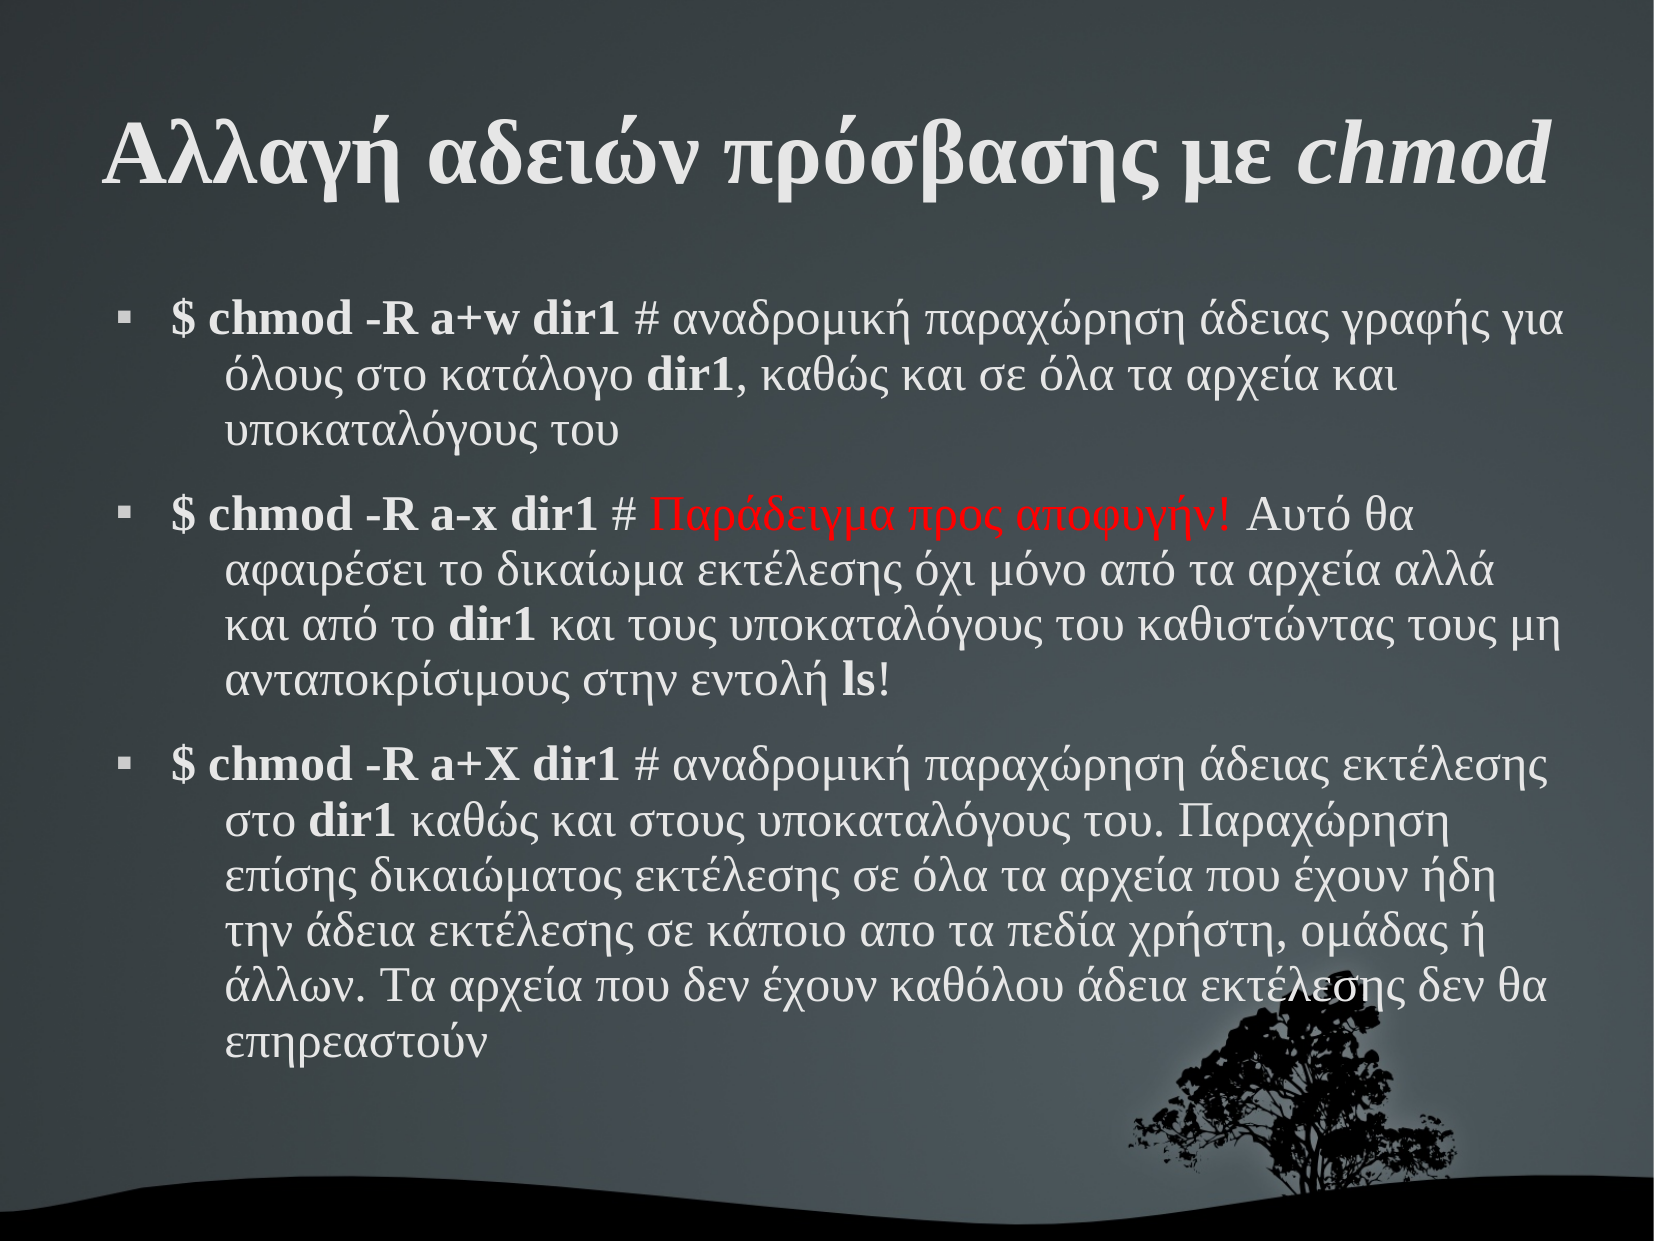

Αλλαγή αδειών πρόσβασης με chmod
# $ chmod -R a+w dir1 # αναδρομική παραχώρηση άδειας γραφής για όλους στο κατάλογο dir1, καθώς και σε όλα τα αρχεία και υποκαταλόγους του
$ chmod -R a-x dir1 # Παράδειγμα προς αποφυγήν! Αυτό θα αφαιρέσει το δικαίωμα εκτέλεσης όχι μόνο από τα αρχεία αλλά και από το dir1 και τους υποκαταλόγους του καθιστώντας τους μη ανταποκρίσιμους στην εντολή ls!
$ chmod -R a+X dir1 # αναδρομική παραχώρηση άδειας εκτέλεσης στο dir1 καθώς και στους υποκαταλόγους του. Παραχώρηση επίσης δικαιώματος εκτέλεσης σε όλα τα αρχεία που έχουν ήδη την άδεια εκτέλεσης σε κάποιο απο τα πεδία χρήστη, ομάδας ή άλλων. Τα αρχεία που δεν έχουν καθόλου άδεια εκτέλεσης δεν θα επηρεαστούν